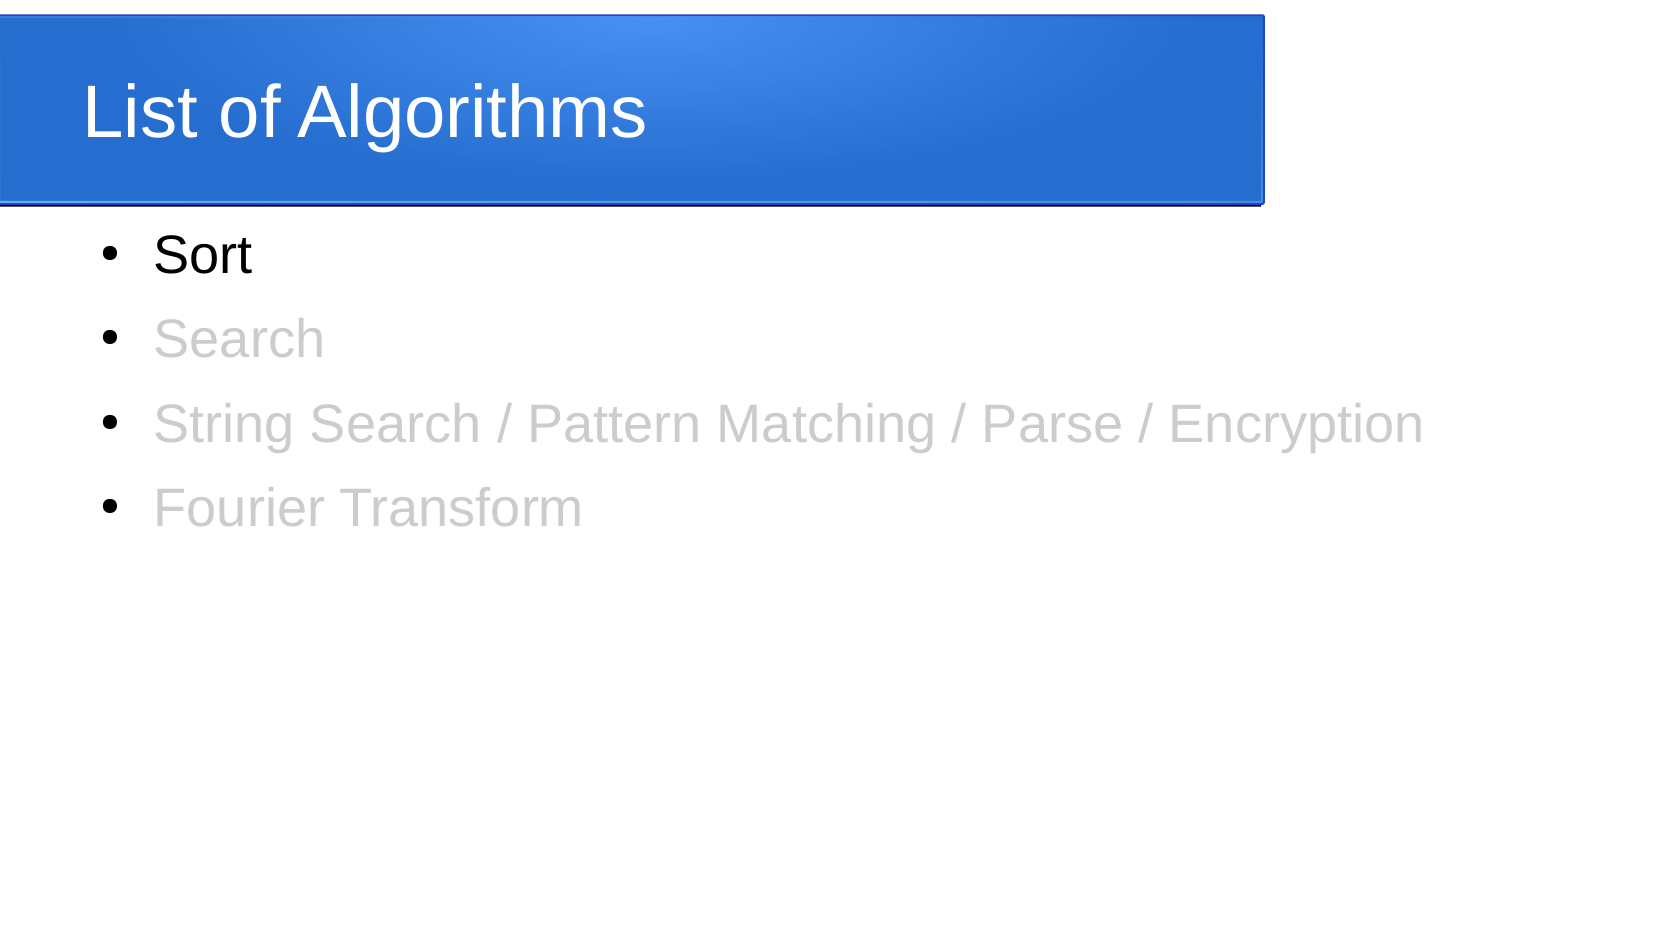

# List of Algorithms
Sort
Search
String Search / Pattern Matching / Parse / Encryption
Fourier Transform